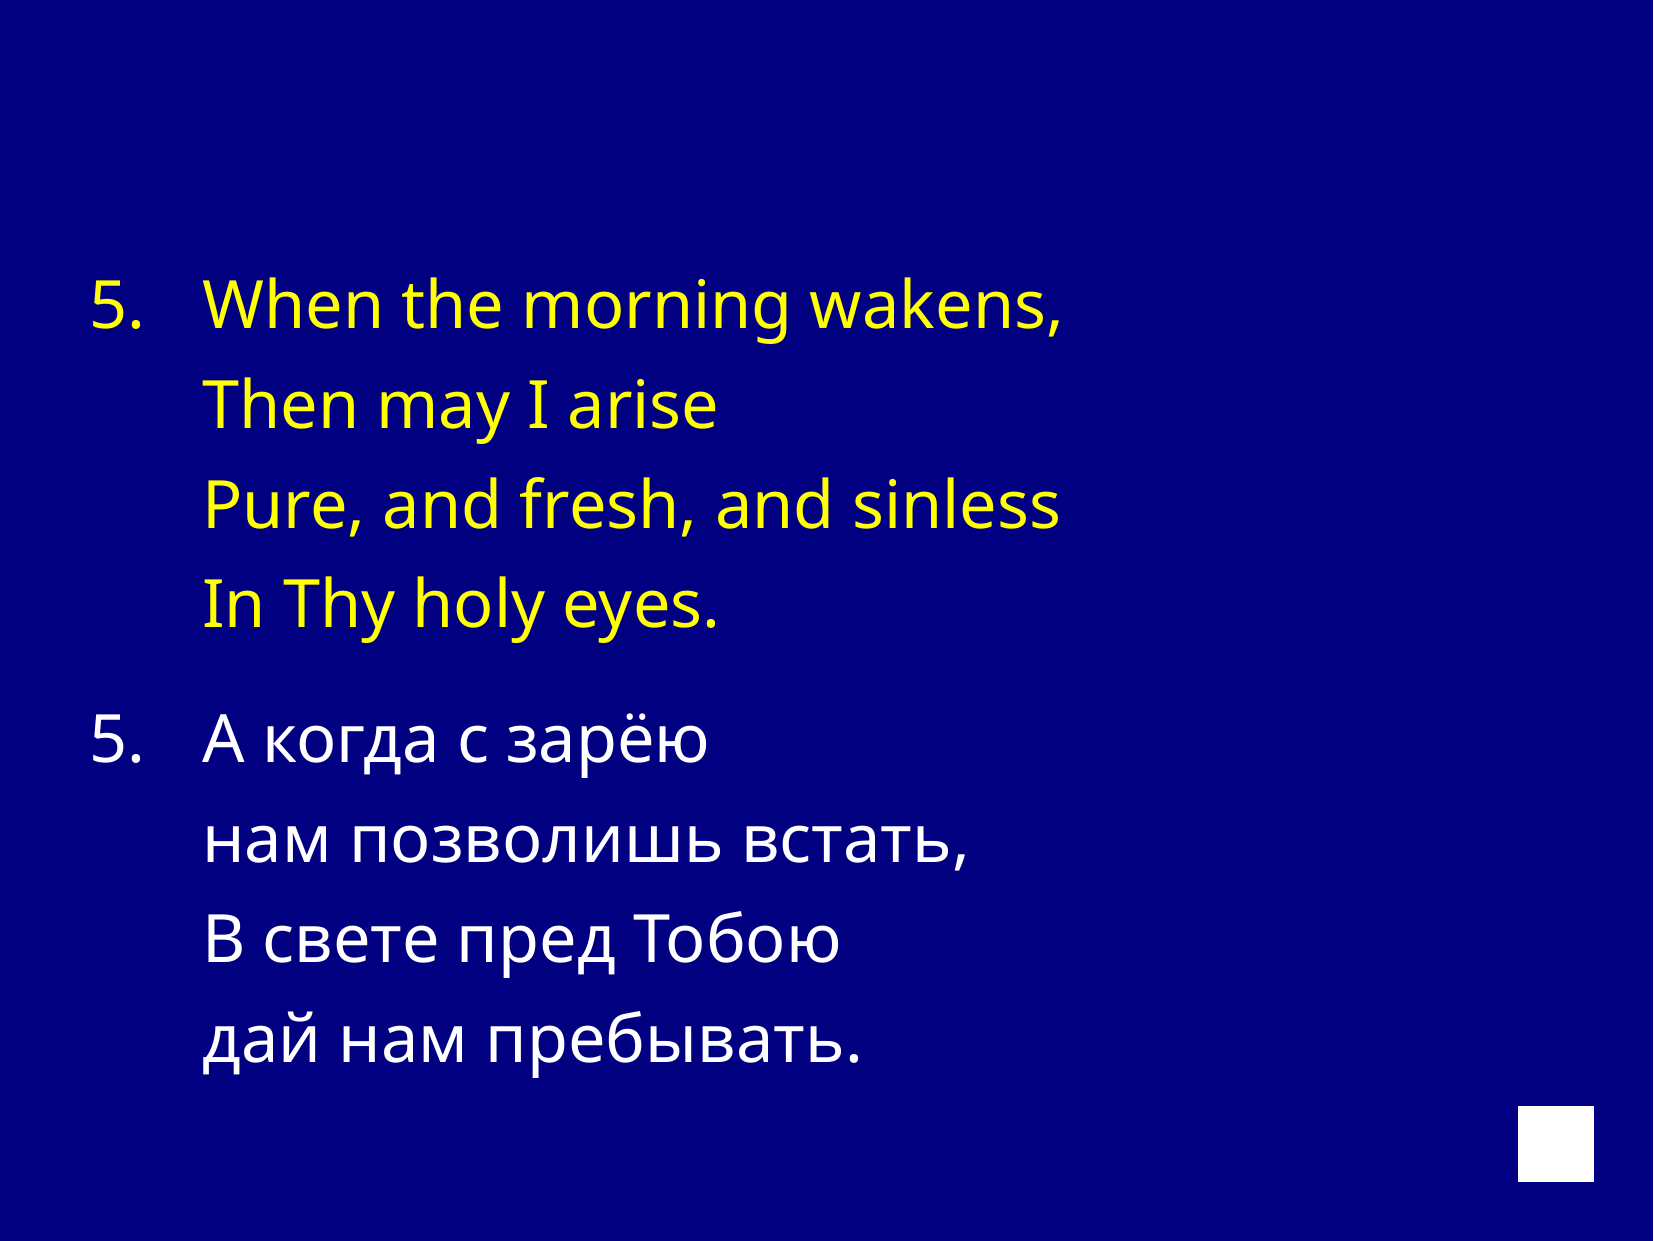

5.	When the morning wakens,
	Then may I arise
	Pure, and fresh, and sinless
	In Thy holy eyes.
5.	А когда с зарёю
	нам позволишь встать,
	В свете пред Тобою
	дай нам пребывать.